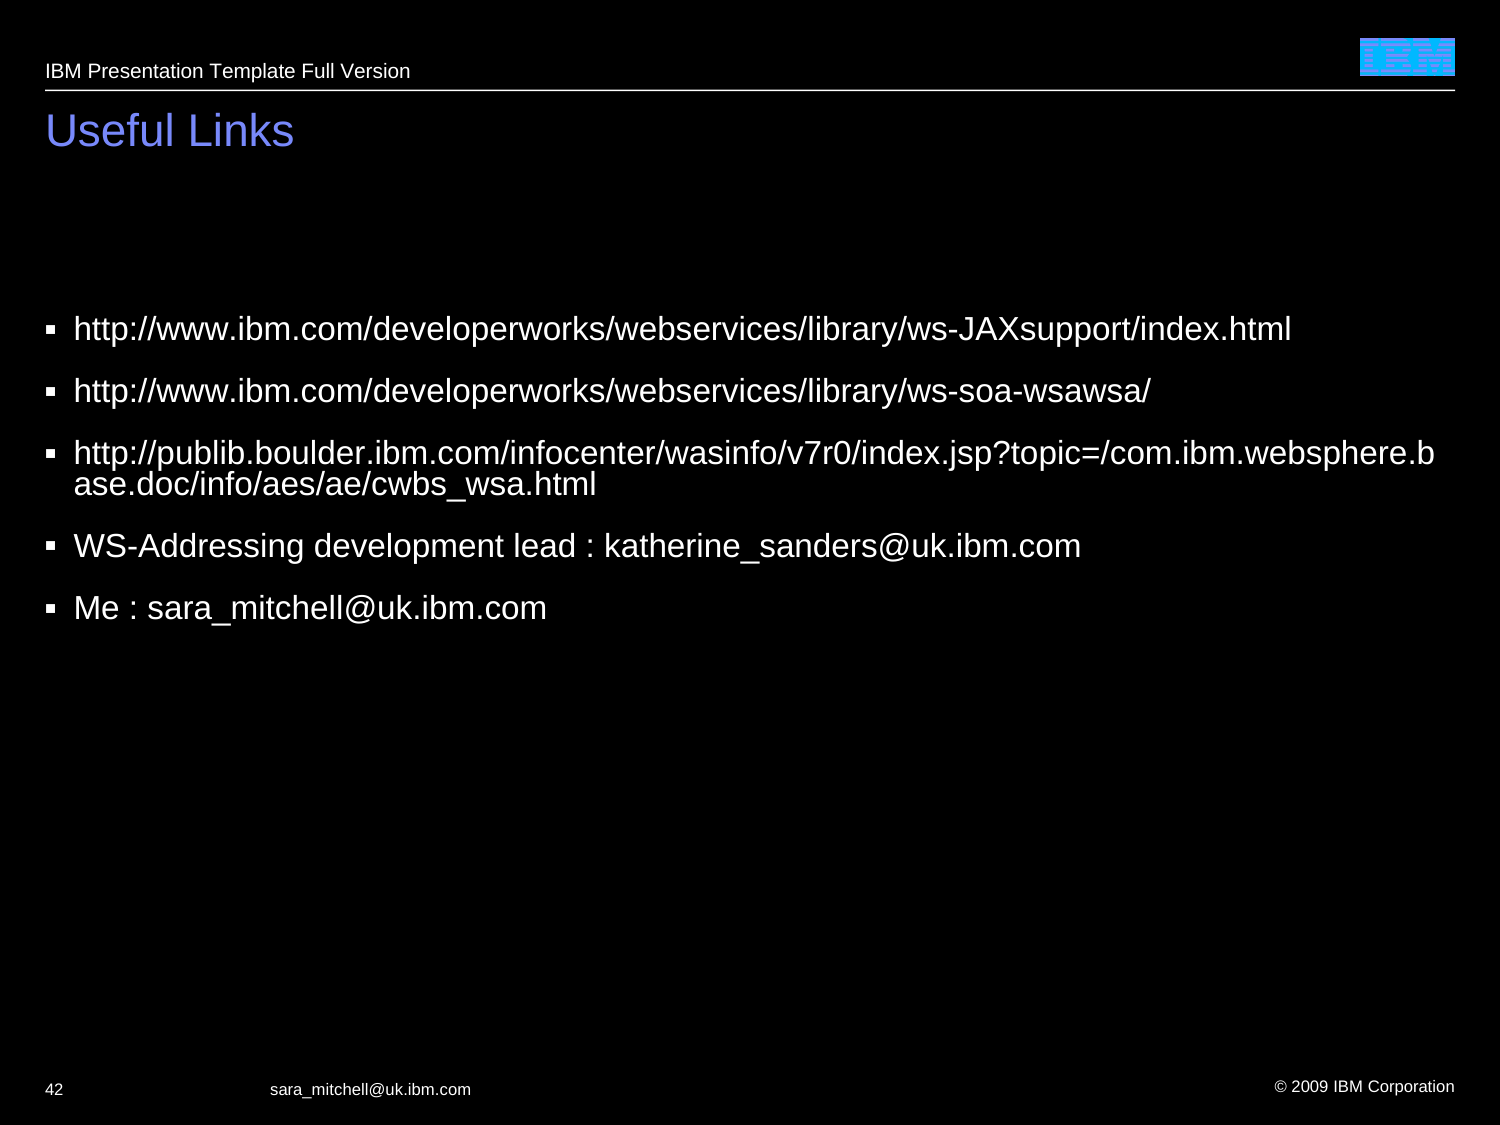

IBM Presentation Template Full Version
# Useful Links
http://www.ibm.com/developerworks/webservices/library/ws-JAXsupport/index.html
http://www.ibm.com/developerworks/webservices/library/ws-soa-wsawsa/
http://publib.boulder.ibm.com/infocenter/wasinfo/v7r0/index.jsp?topic=/com.ibm.websphere.base.doc/info/aes/ae/cwbs_wsa.html
WS-Addressing development lead : katherine_sanders@uk.ibm.com
Me : sara_mitchell@uk.ibm.com
42